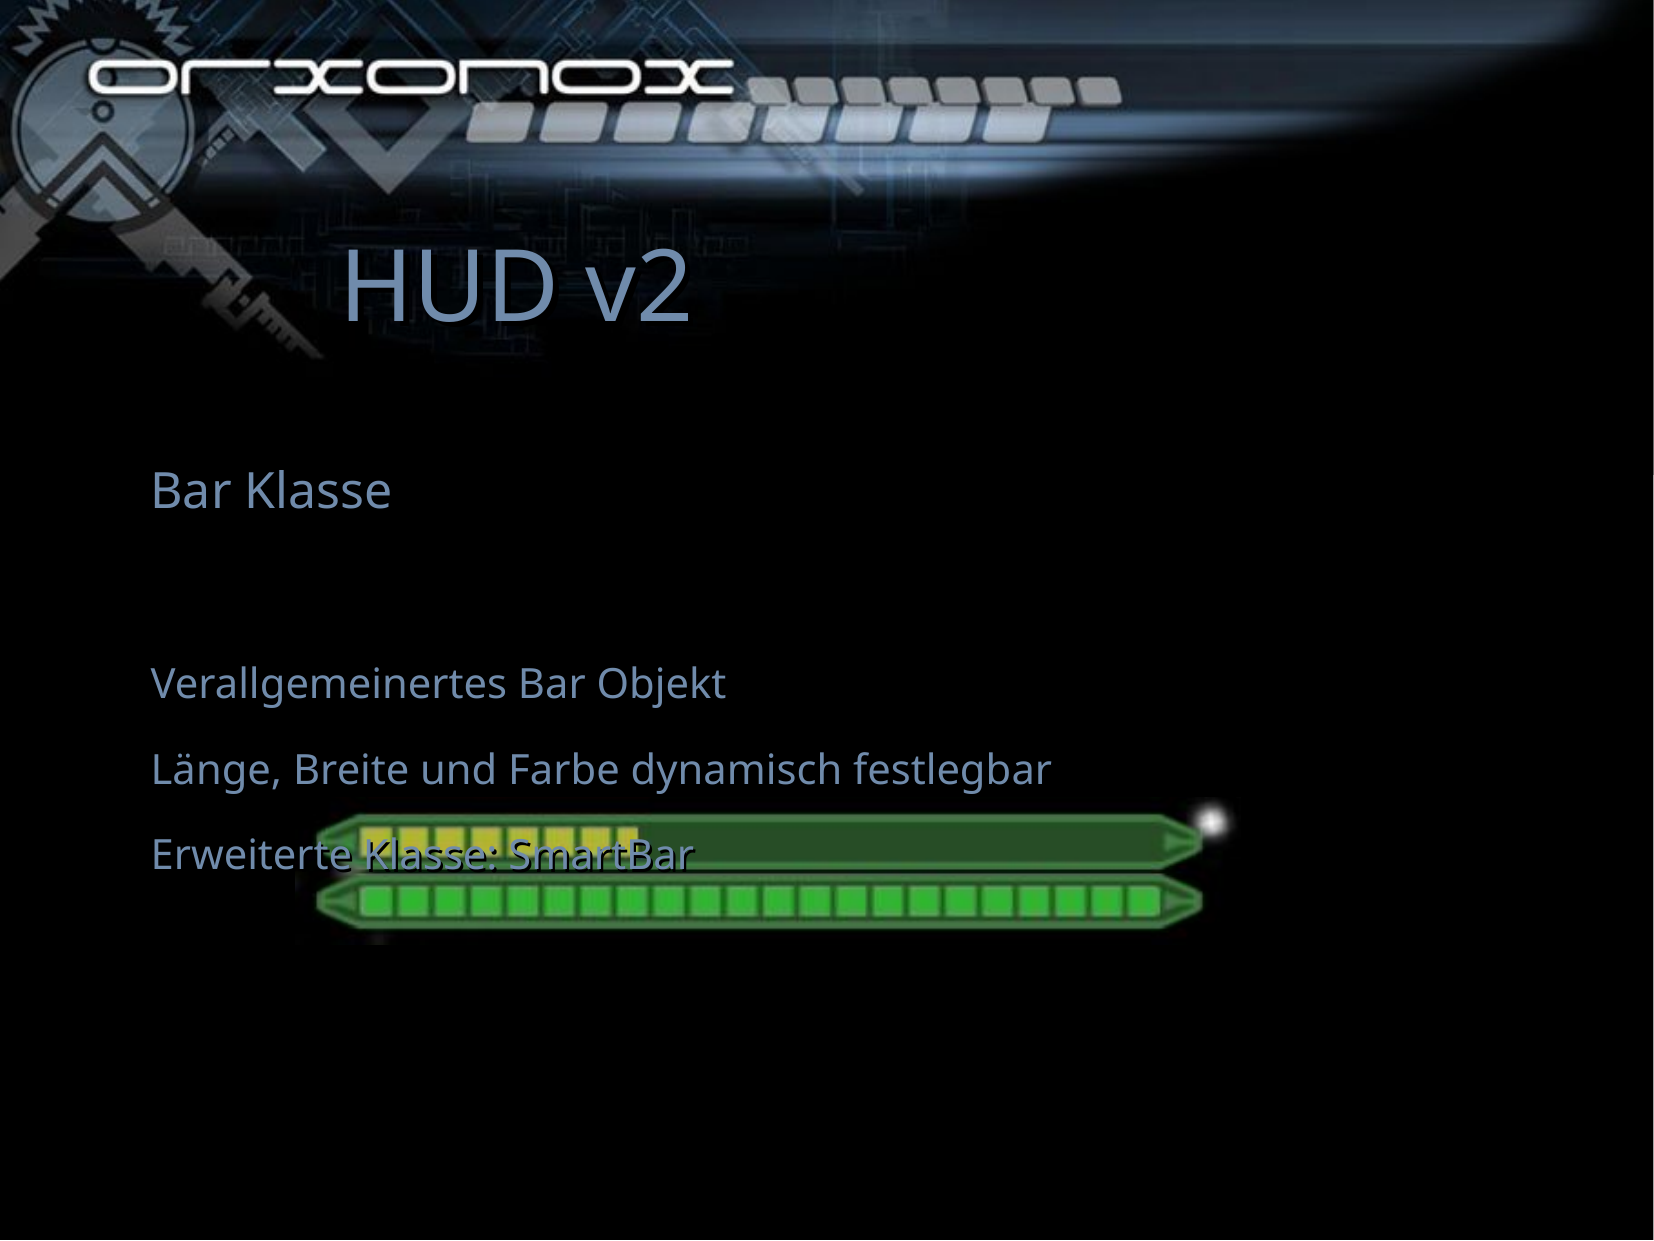

HUD v2
Bar Klasse
Verallgemeinertes Bar Objekt
Länge, Breite und Farbe dynamisch festlegbar
Erweiterte Klasse: SmartBar